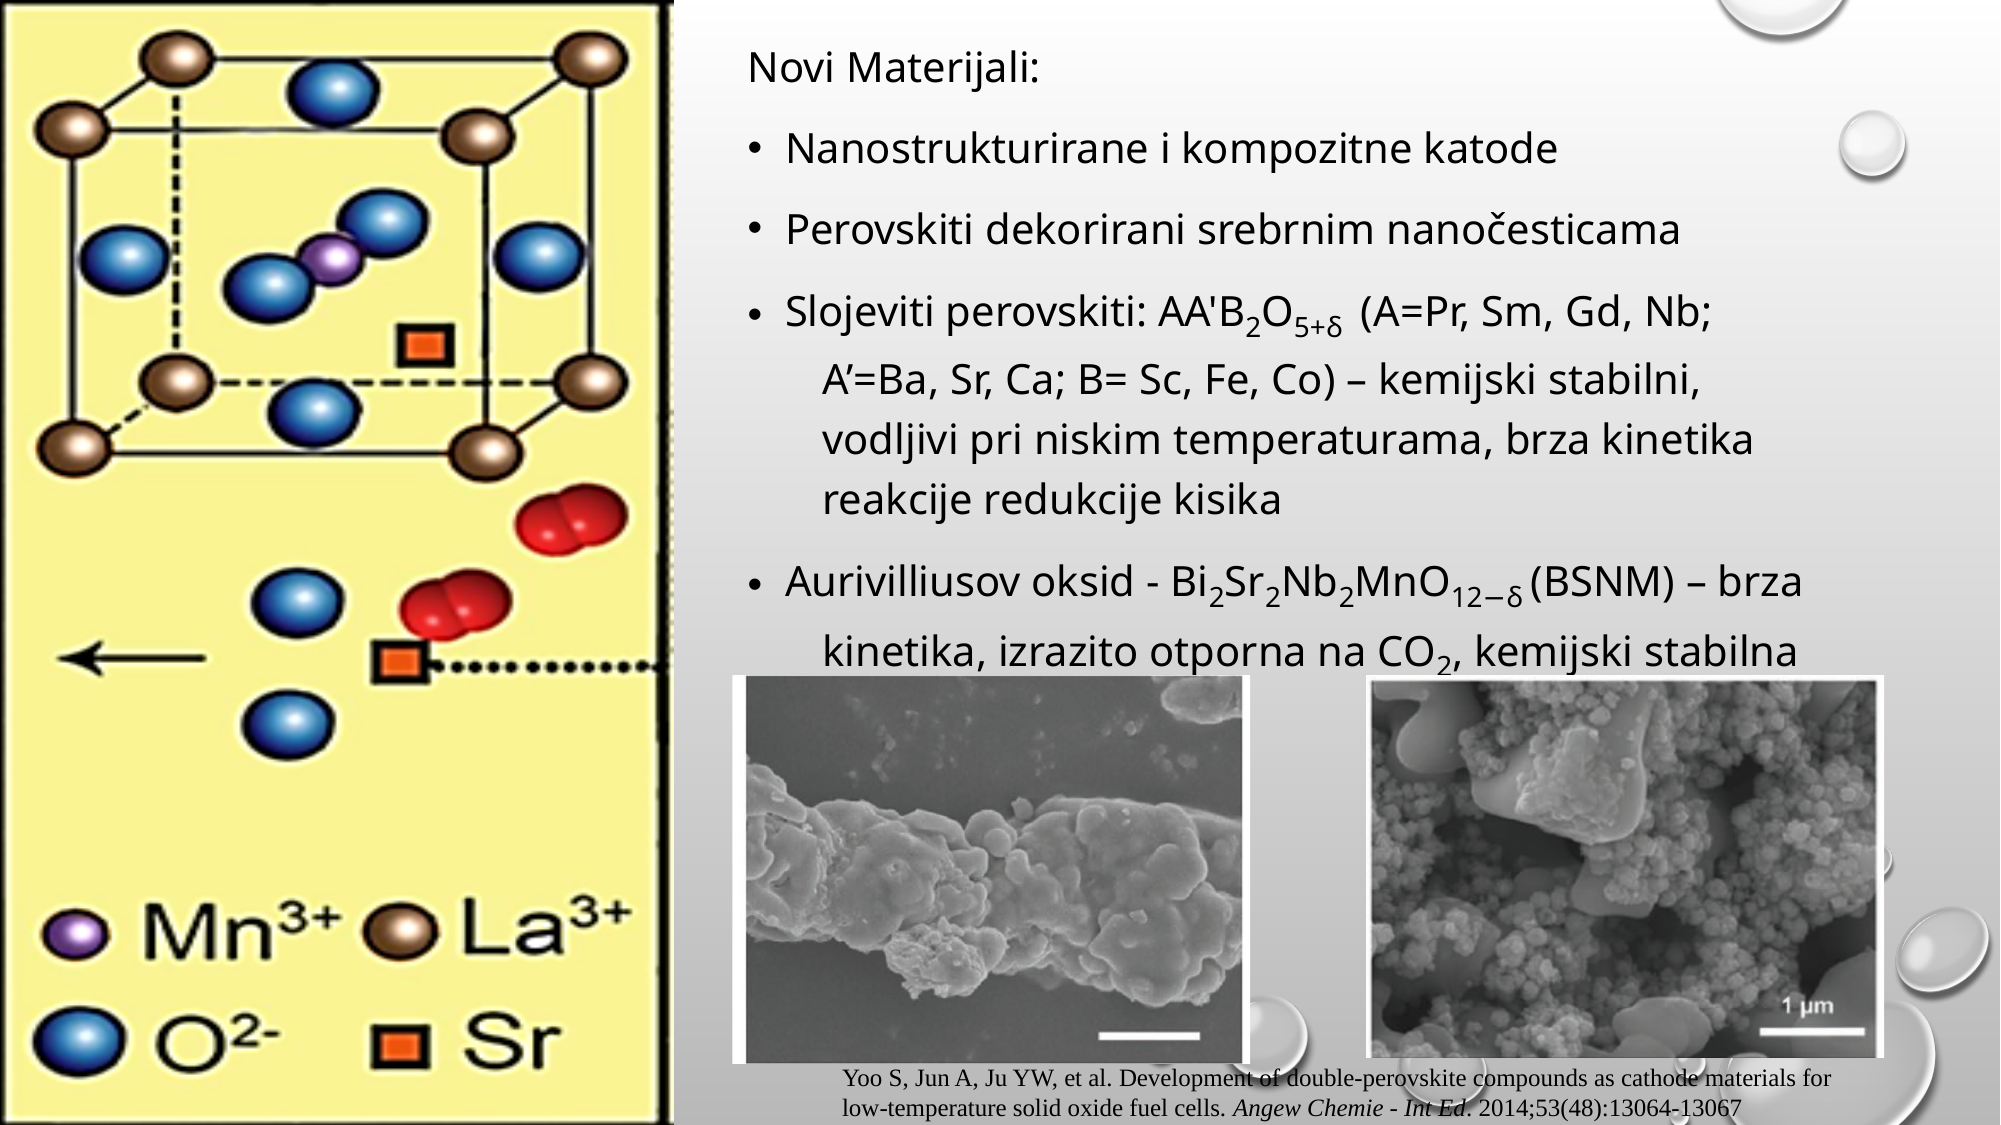

# Novi Materijali:
Nanostrukturirane i kompozitne katode
Perovskiti dekorirani srebrnim nanočesticama
Slojeviti perovskiti: AA'B2O5+δ (A=Pr, Sm, Gd, Nb; A’=Ba, Sr, Ca; B= Sc, Fe, Co) – kemijski stabilni, vodljivi pri niskim temperaturama, brza kinetika reakcije redukcije kisika
Aurivilliusov oksid - Bi2Sr2Nb2MnO12−δ (BSNM) – brza kinetika, izrazito otporna na CO2, kemijski stabilna
Yoo S, Jun A, Ju YW, et al. Development of double-perovskite compounds as cathode materials for low-temperature solid oxide fuel cells. Angew Chemie - Int Ed. 2014;53(48):13064-13067